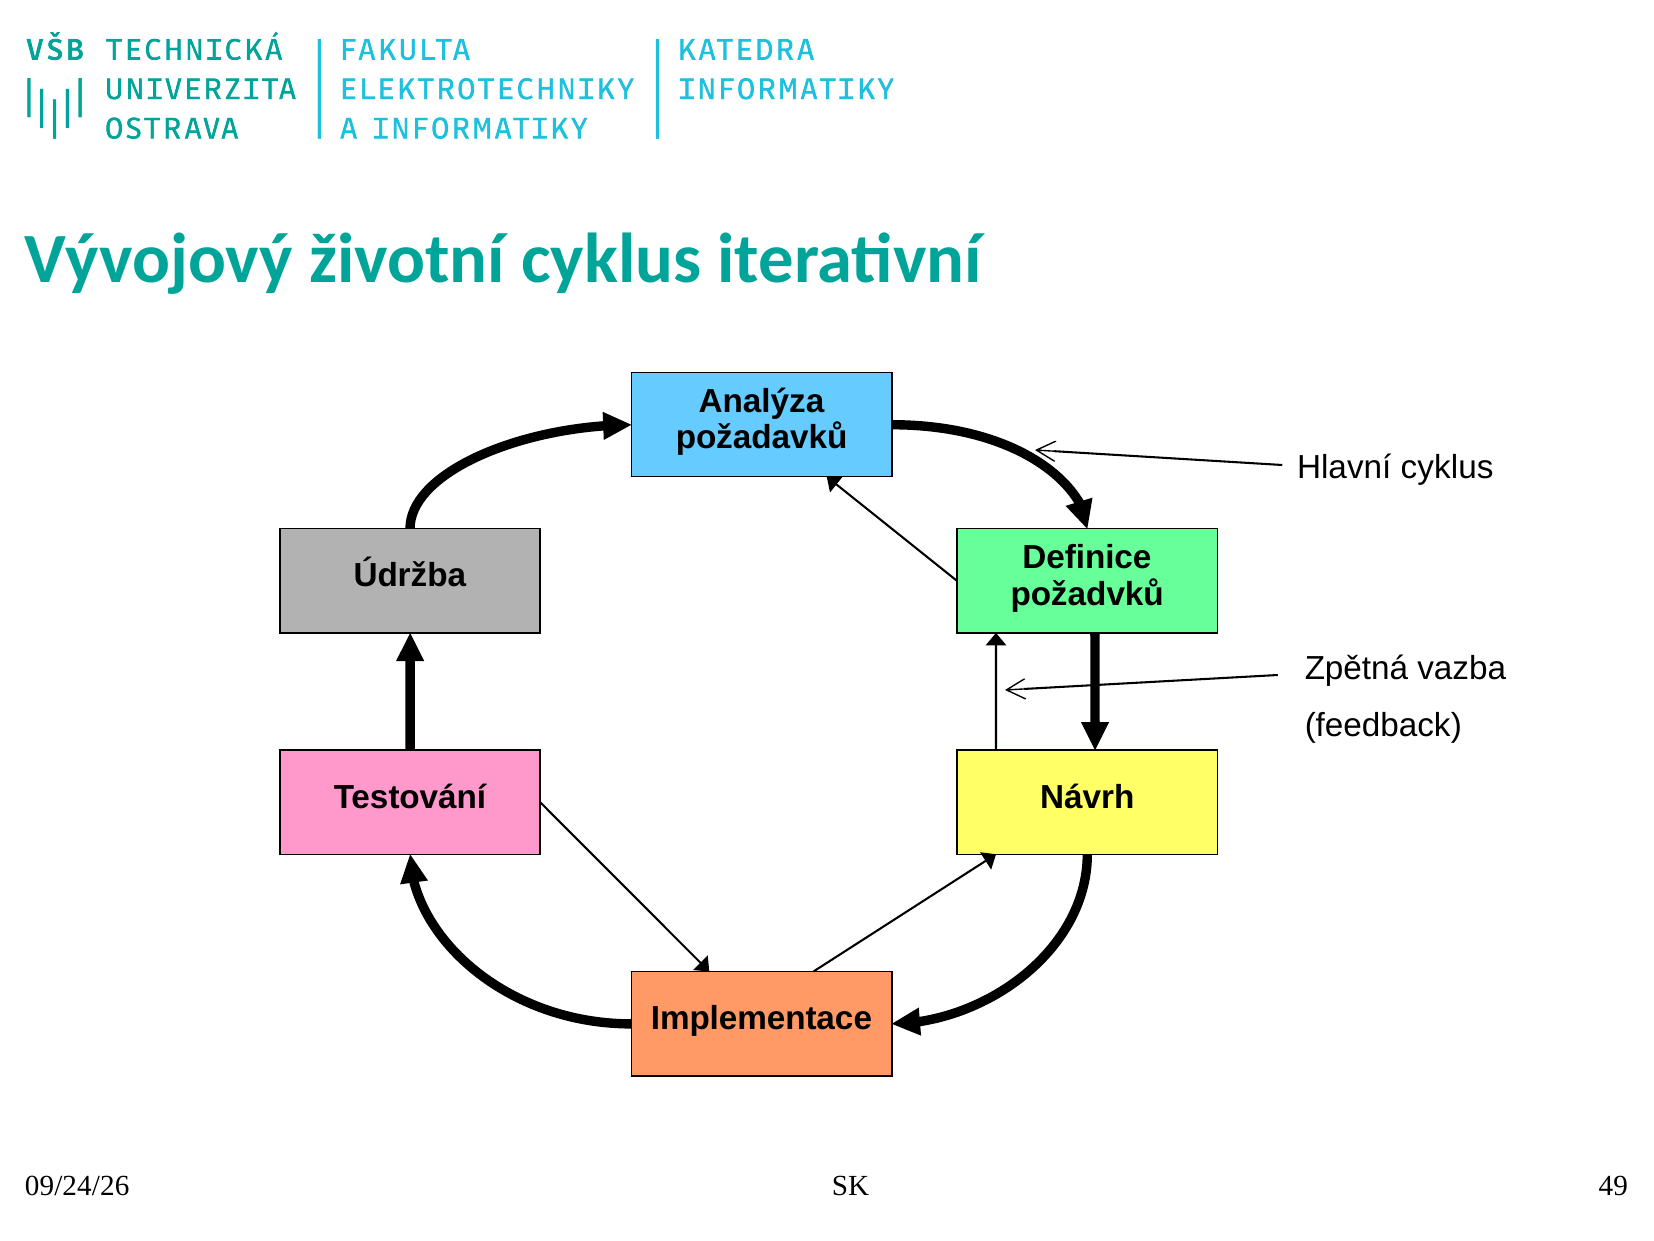

# Vývojový životní cyklus iterativní
Analýza
požadavků
Hlavní cyklus
Údržba
Definice
požadvků
Zpětná vazba
(feedback)
Návrh
Testování
Implementace
SK
49